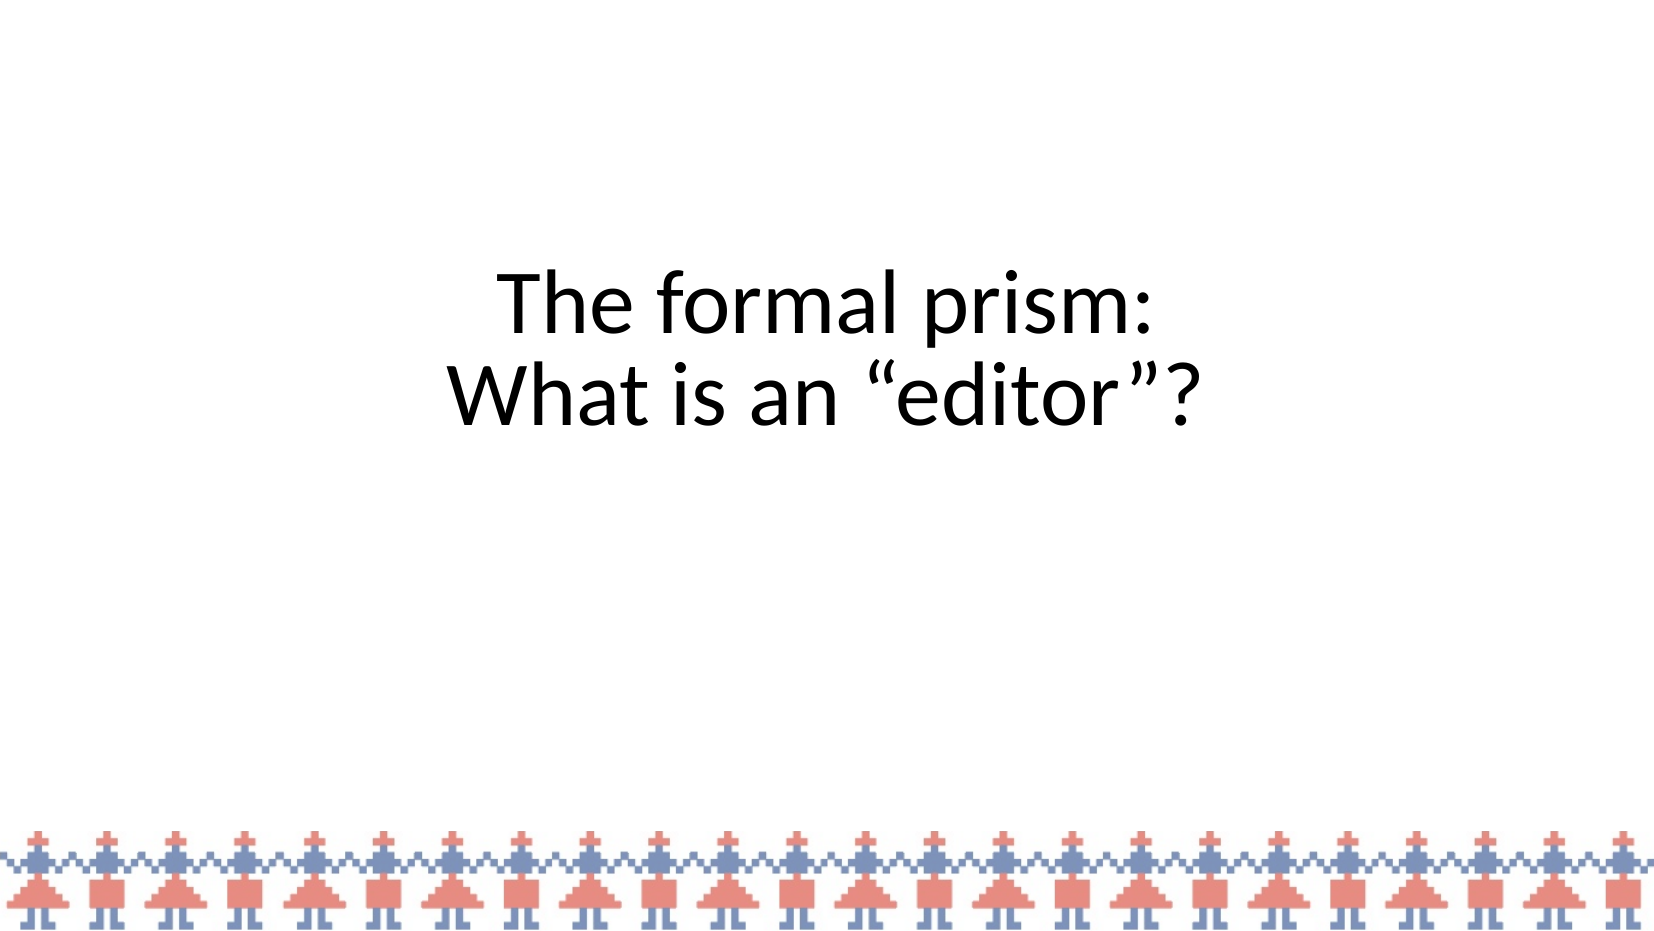

# The formal prism: What is an “editor”?